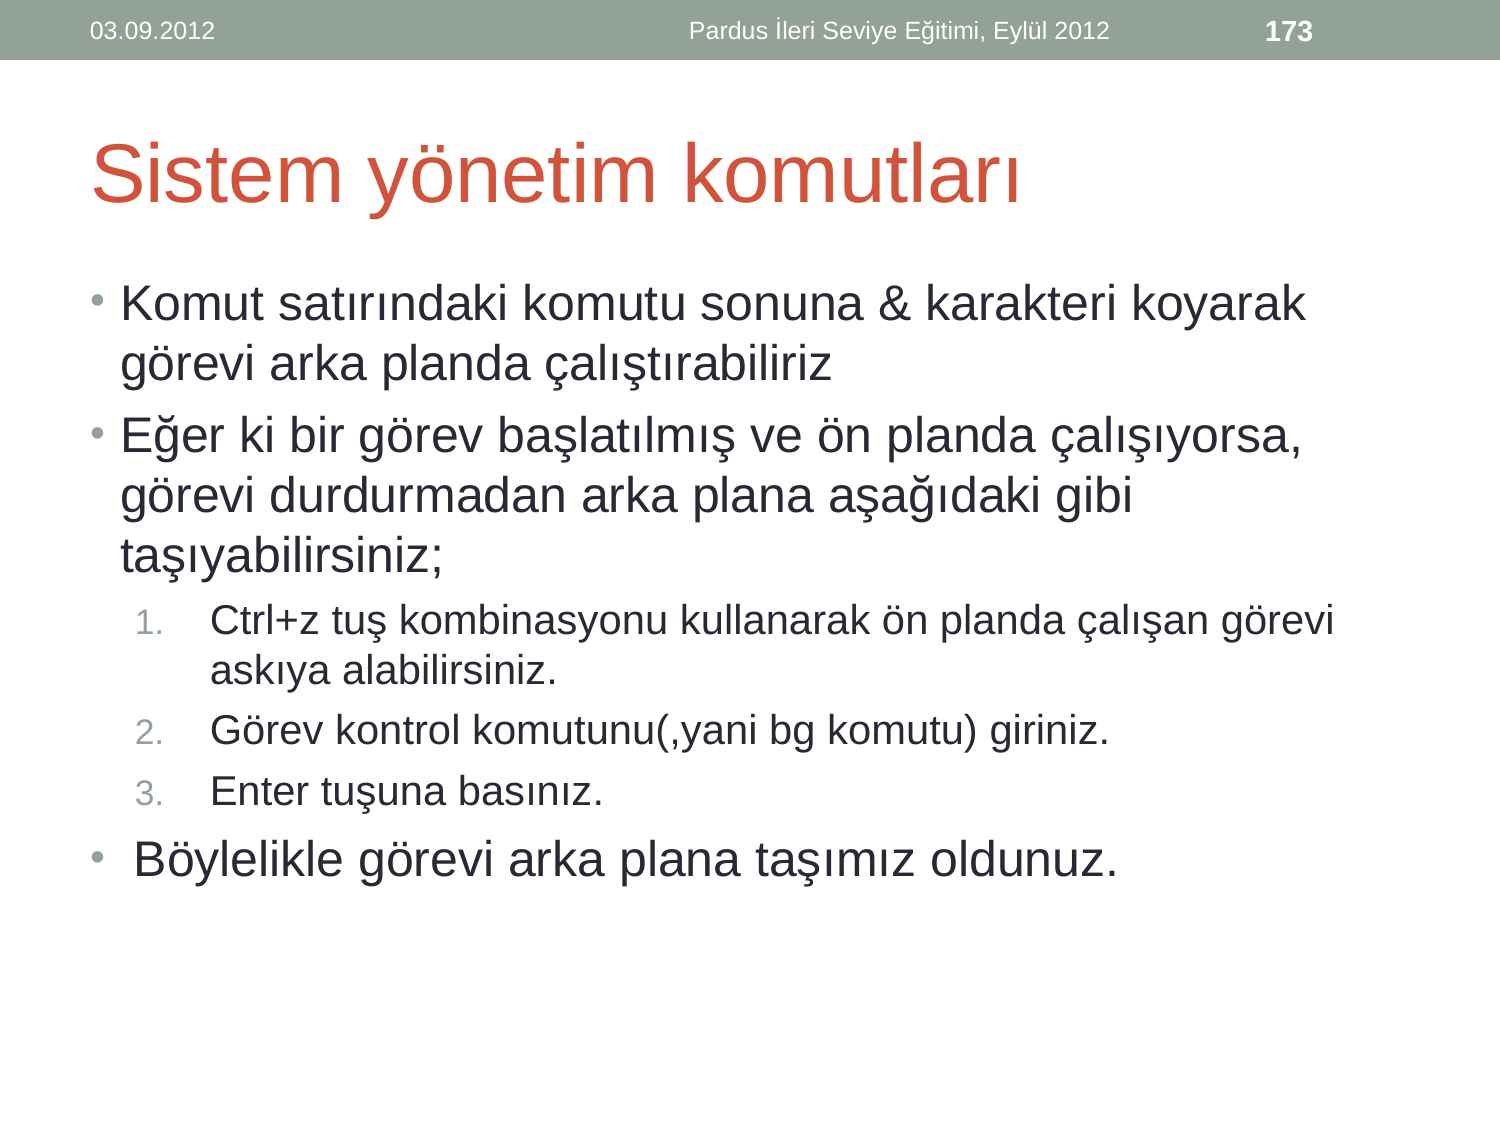

03.09.2012
Pardus İleri Seviye Eğitimi, Eylül 2012
# Sistem yönetim komutları
Komut satırındaki komutu sonuna & karakteri koyarak görevi arka planda çalıştırabiliriz
Eğer ki bir görev başlatılmış ve ön planda çalışıyorsa, görevi durdurmadan arka plana aşağıdaki gibi taşıyabilirsiniz;
Ctrl+z tuş kombinasyonu kullanarak ön planda çalışan görevi askıya alabilirsiniz.
Görev kontrol komutunu(,yani bg komutu) giriniz.
Enter tuşuna basınız.
 Böylelikle görevi arka plana taşımız oldunuz.